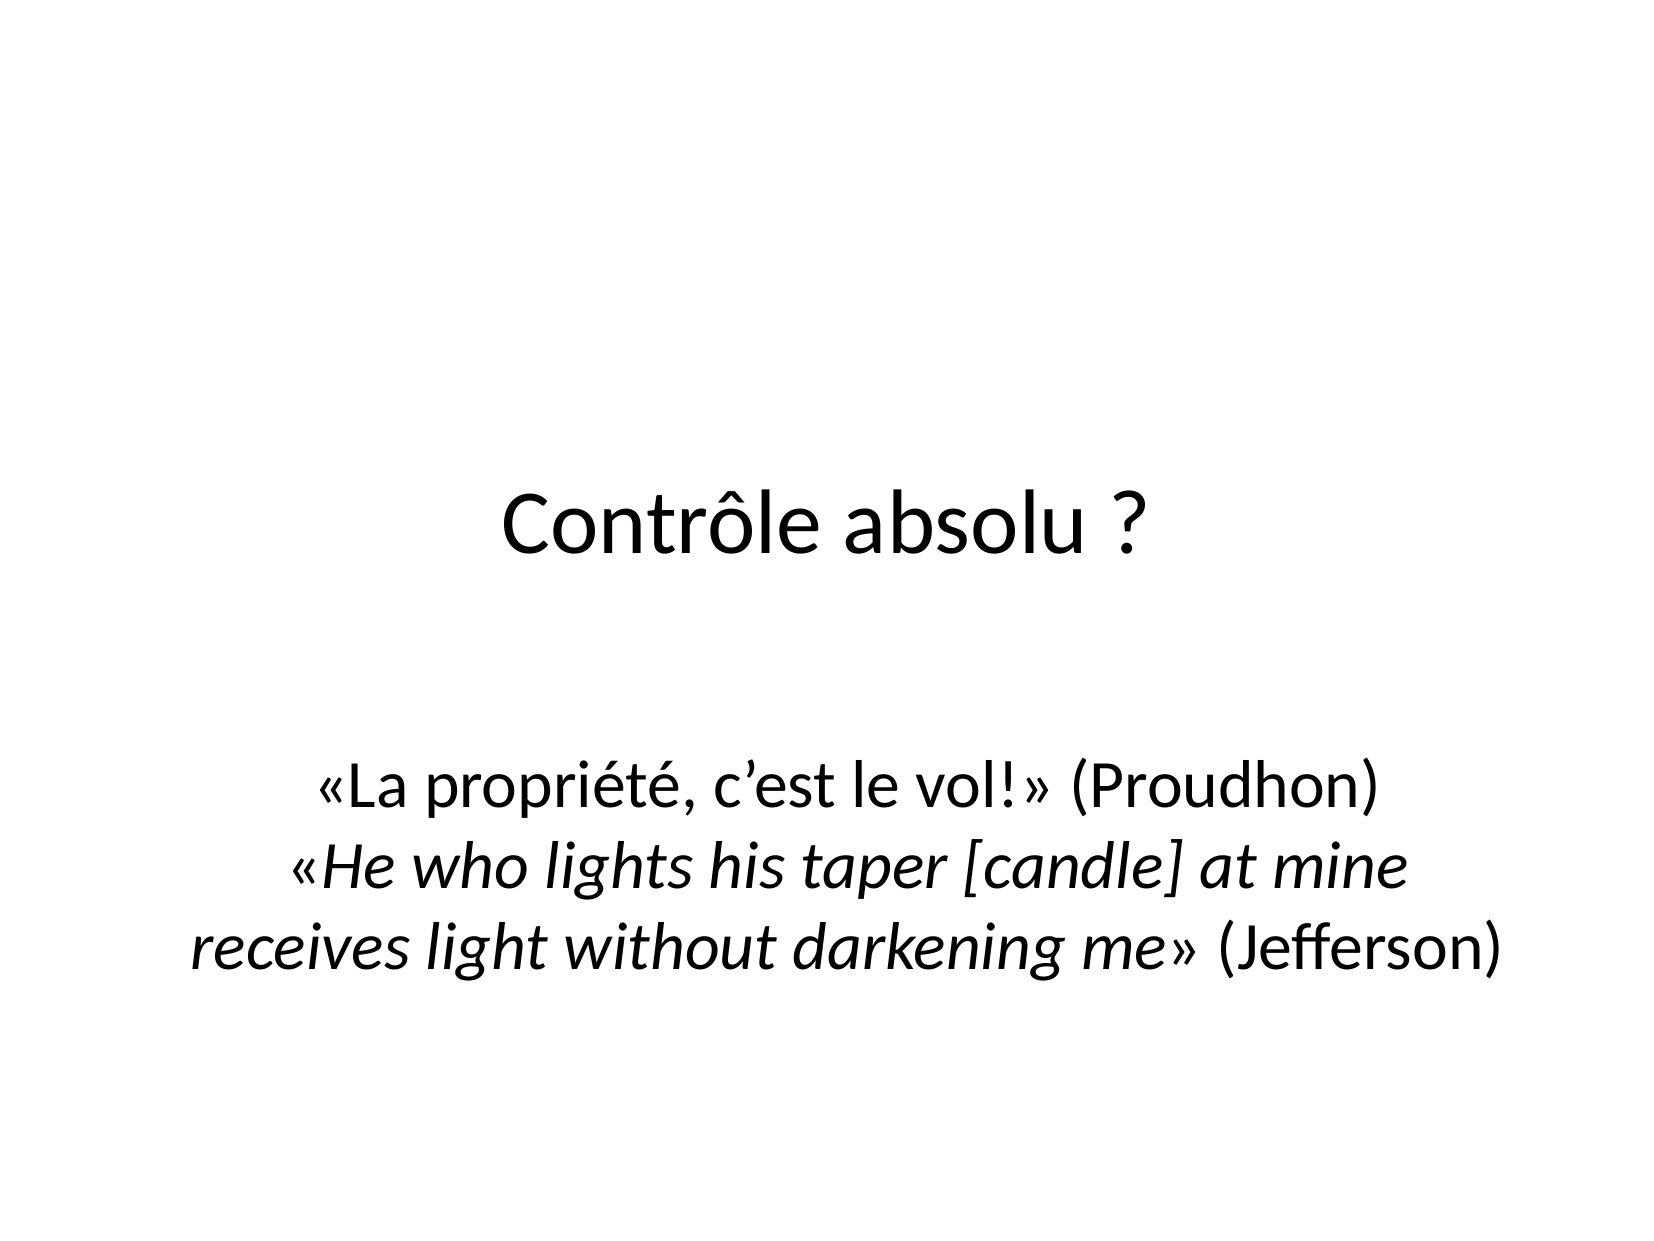

# Contrôle absolu ?
«La propriété, c’est le vol!» (Proudhon)
«He who lights his taper [candle] at mine receives light without darkening me» (Jefferson)